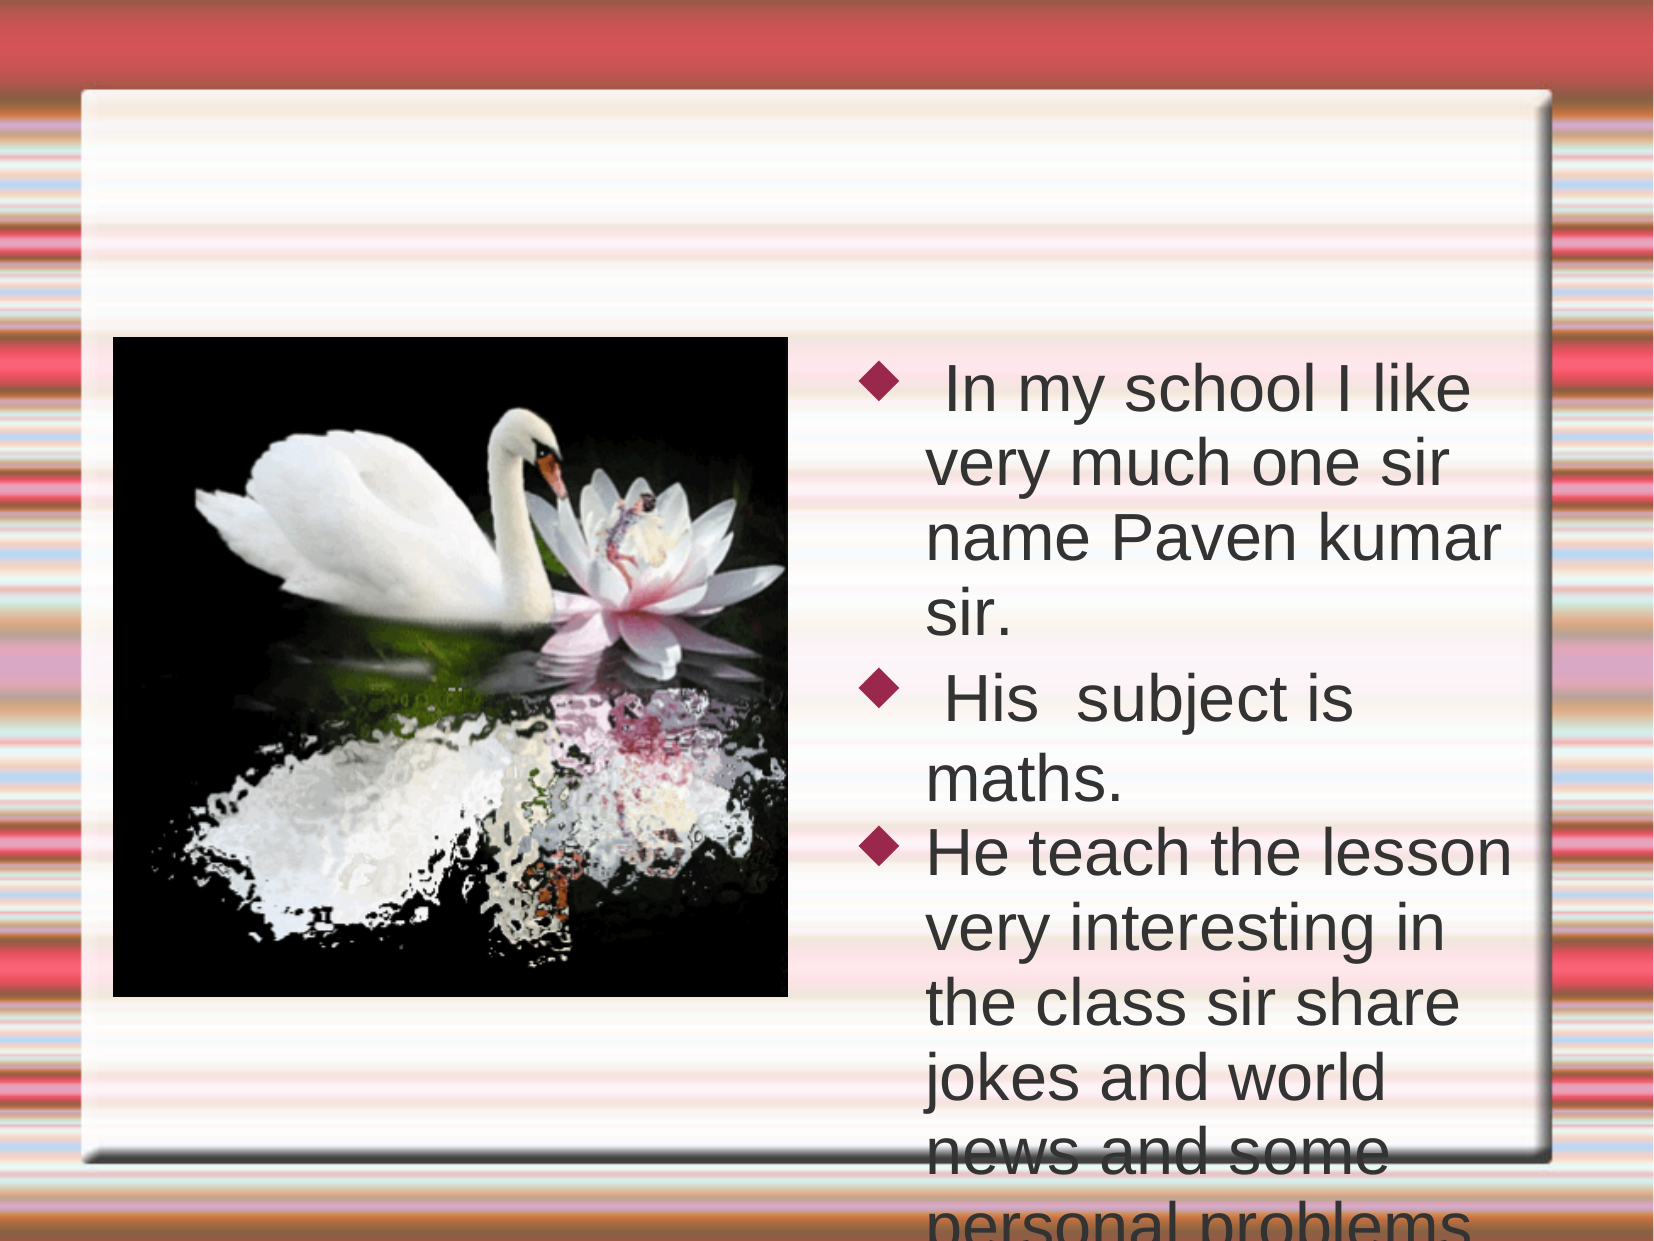

#
 In my school I like very much one sir name Paven kumar sir.
 His subject is maths.
He teach the lesson very interesting in the class sir share jokes and world news and some personal problems so like the class .